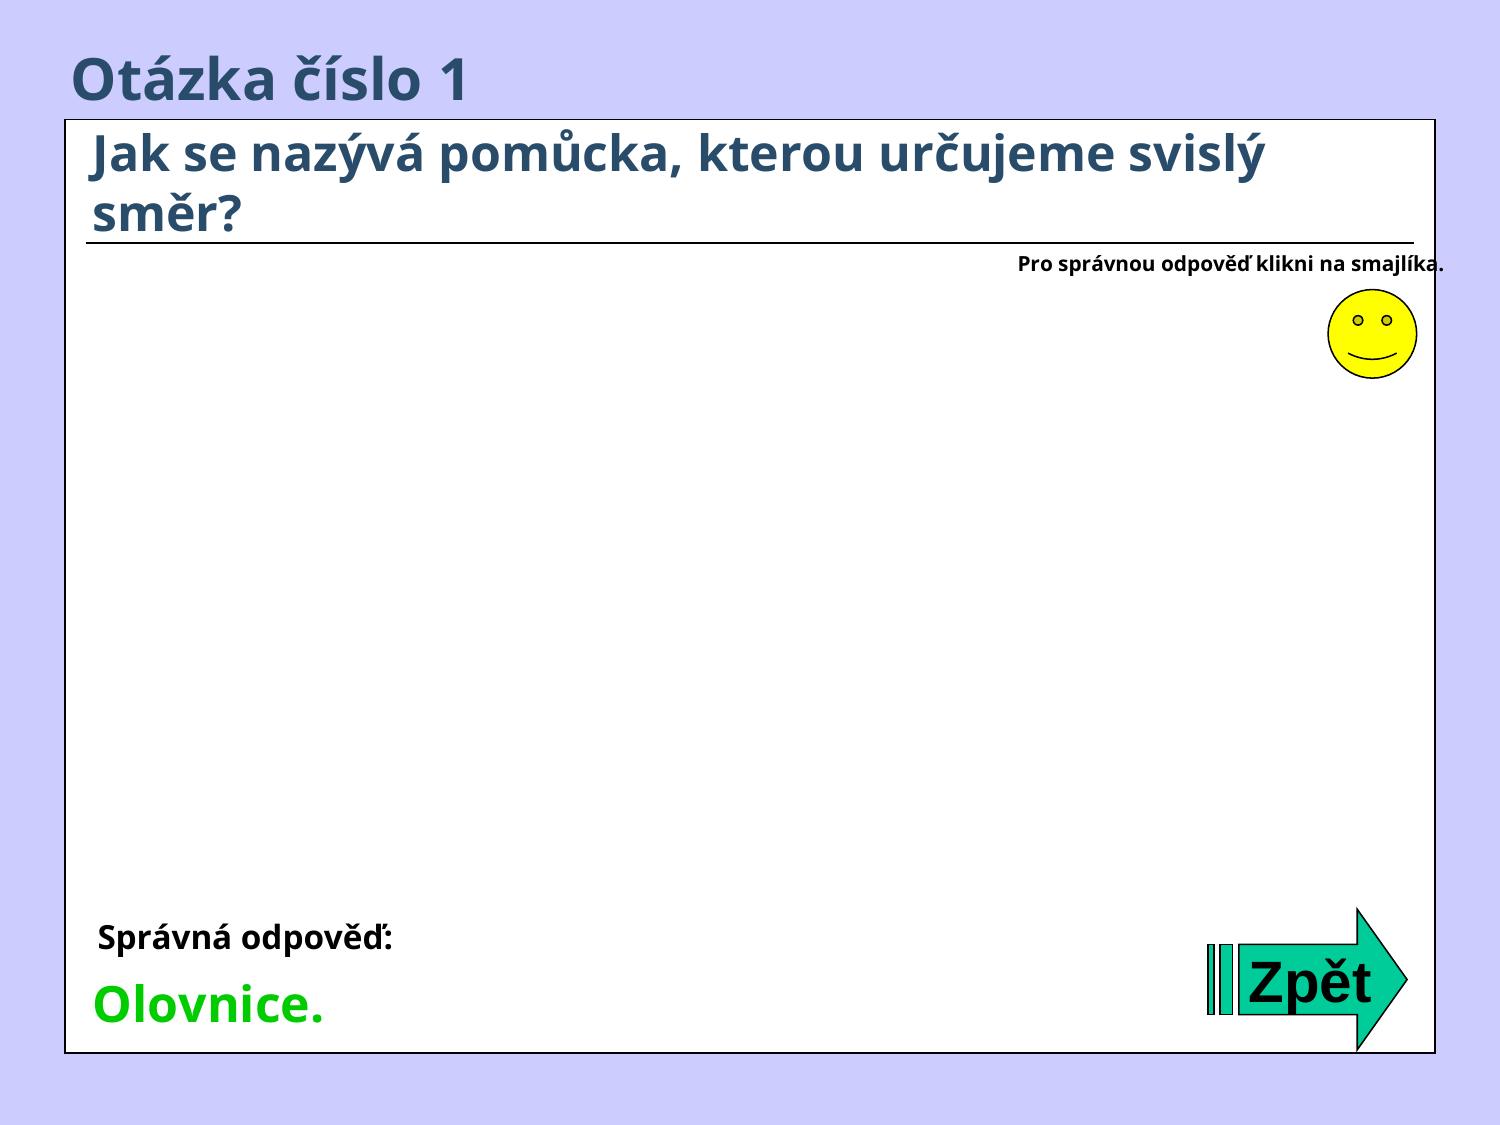

Otázka číslo 1
Jak se nazývá pomůcka, kterou určujeme svislý směr?
Pro správnou odpověď klikni na smajlíka.
Správná odpověď:
Zpět
Olovnice.